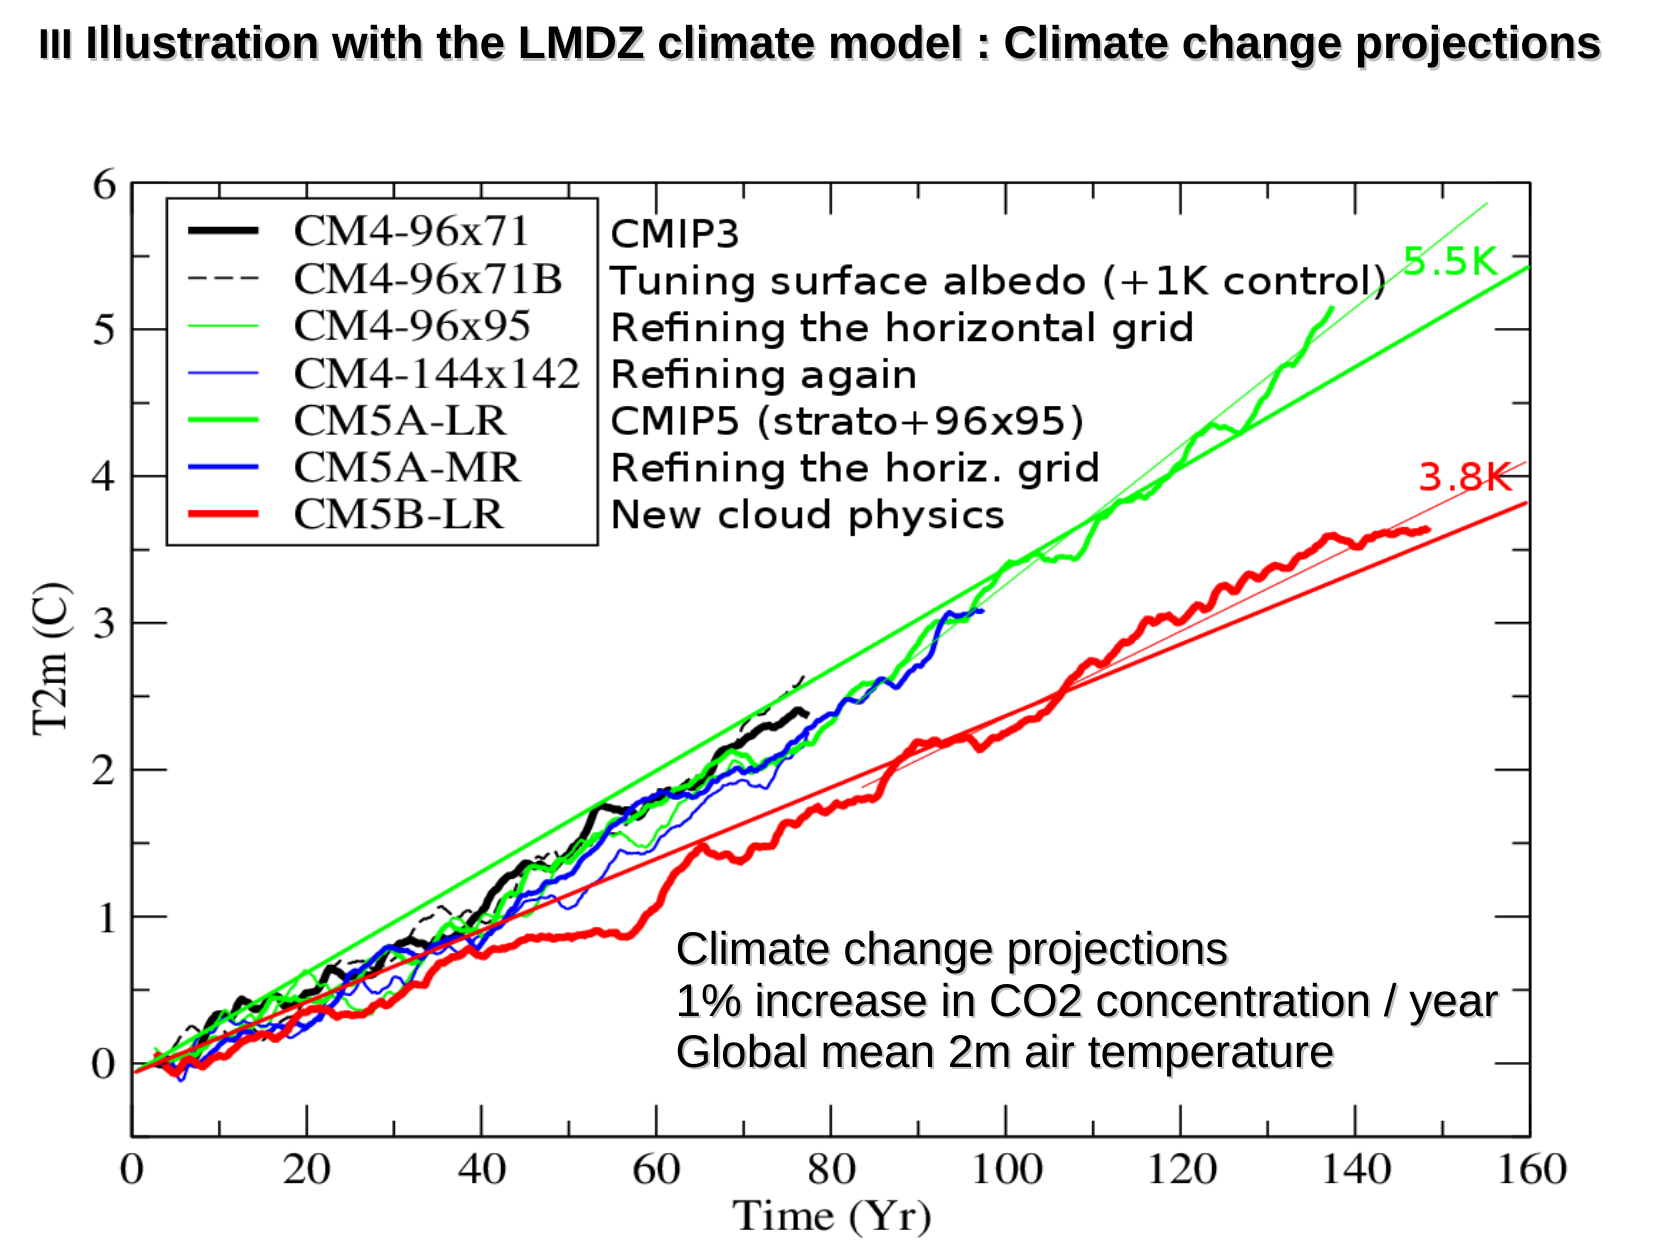

III Illustration with the LMDZ climate model : Climate change projections
Climate change projections
1% increase in CO2 concentration / year
Global mean 2m air temperature